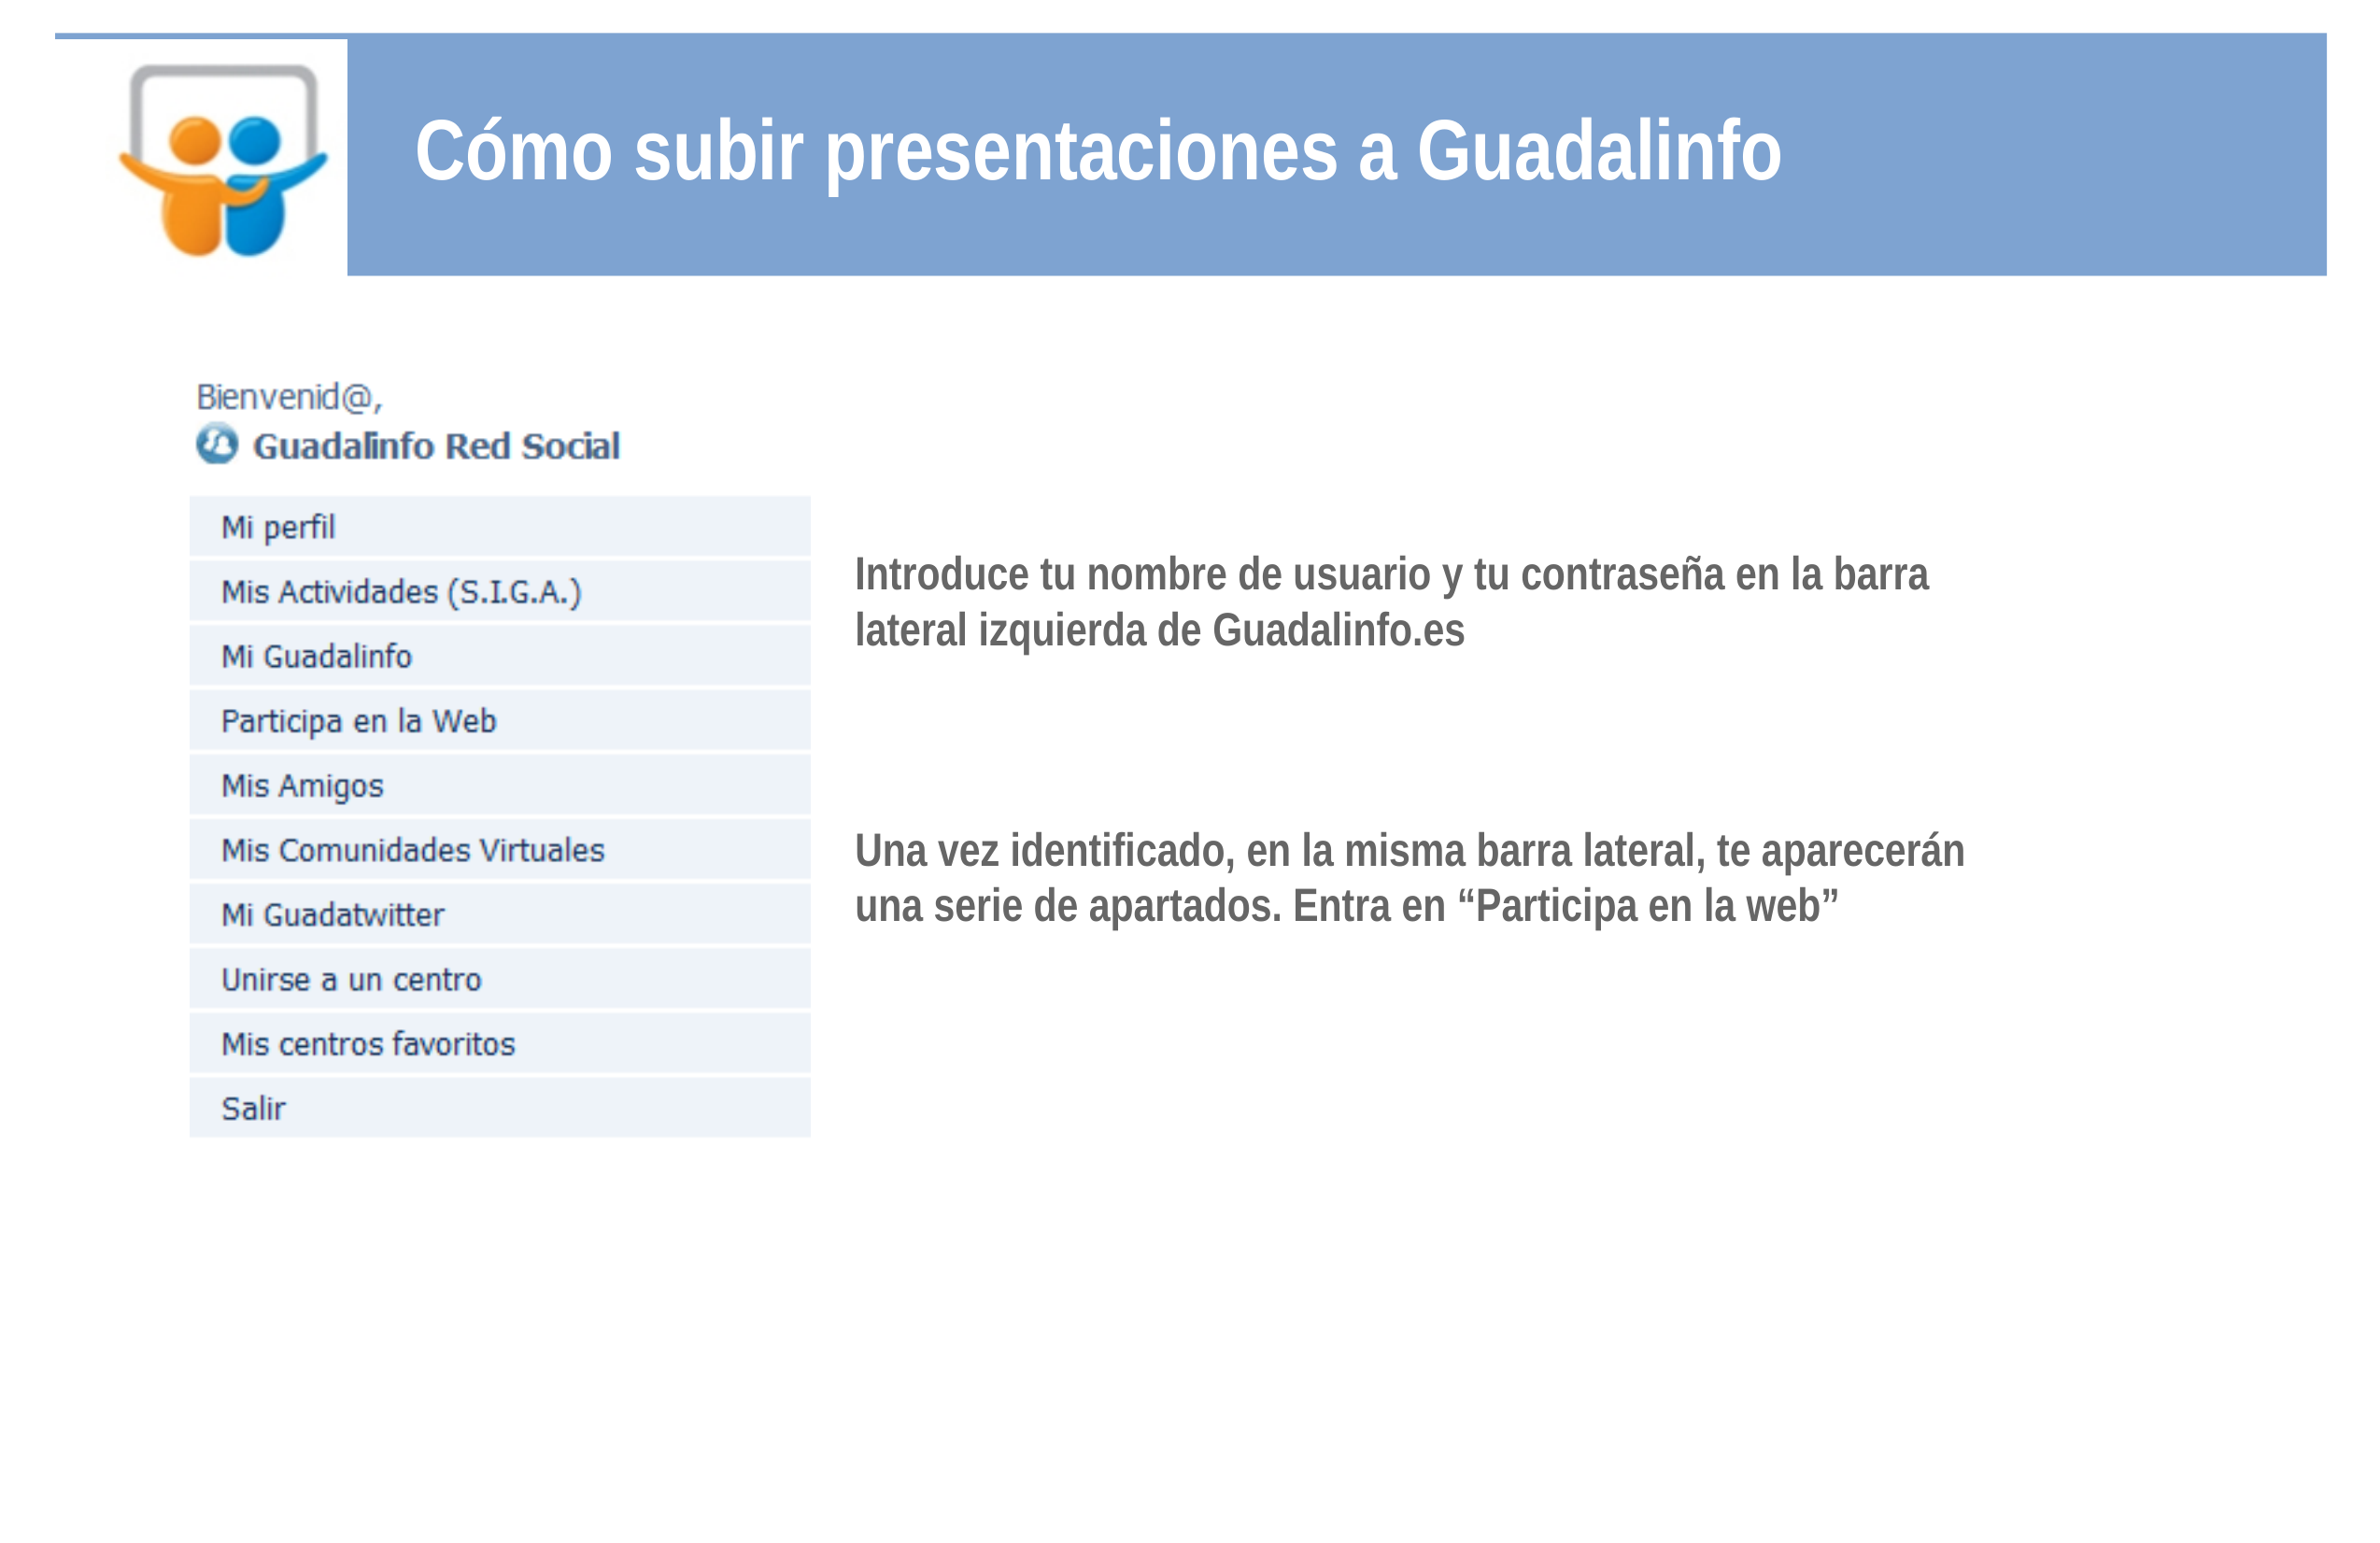

Cómo subir presentaciones a Guadalinfo
Introduce tu nombre de usuario y tu contraseña en la barra lateral izquierda de Guadalinfo.es
Una vez identificado, en la misma barra lateral, te aparecerán una serie de apartados. Entra en “Participa en la web”